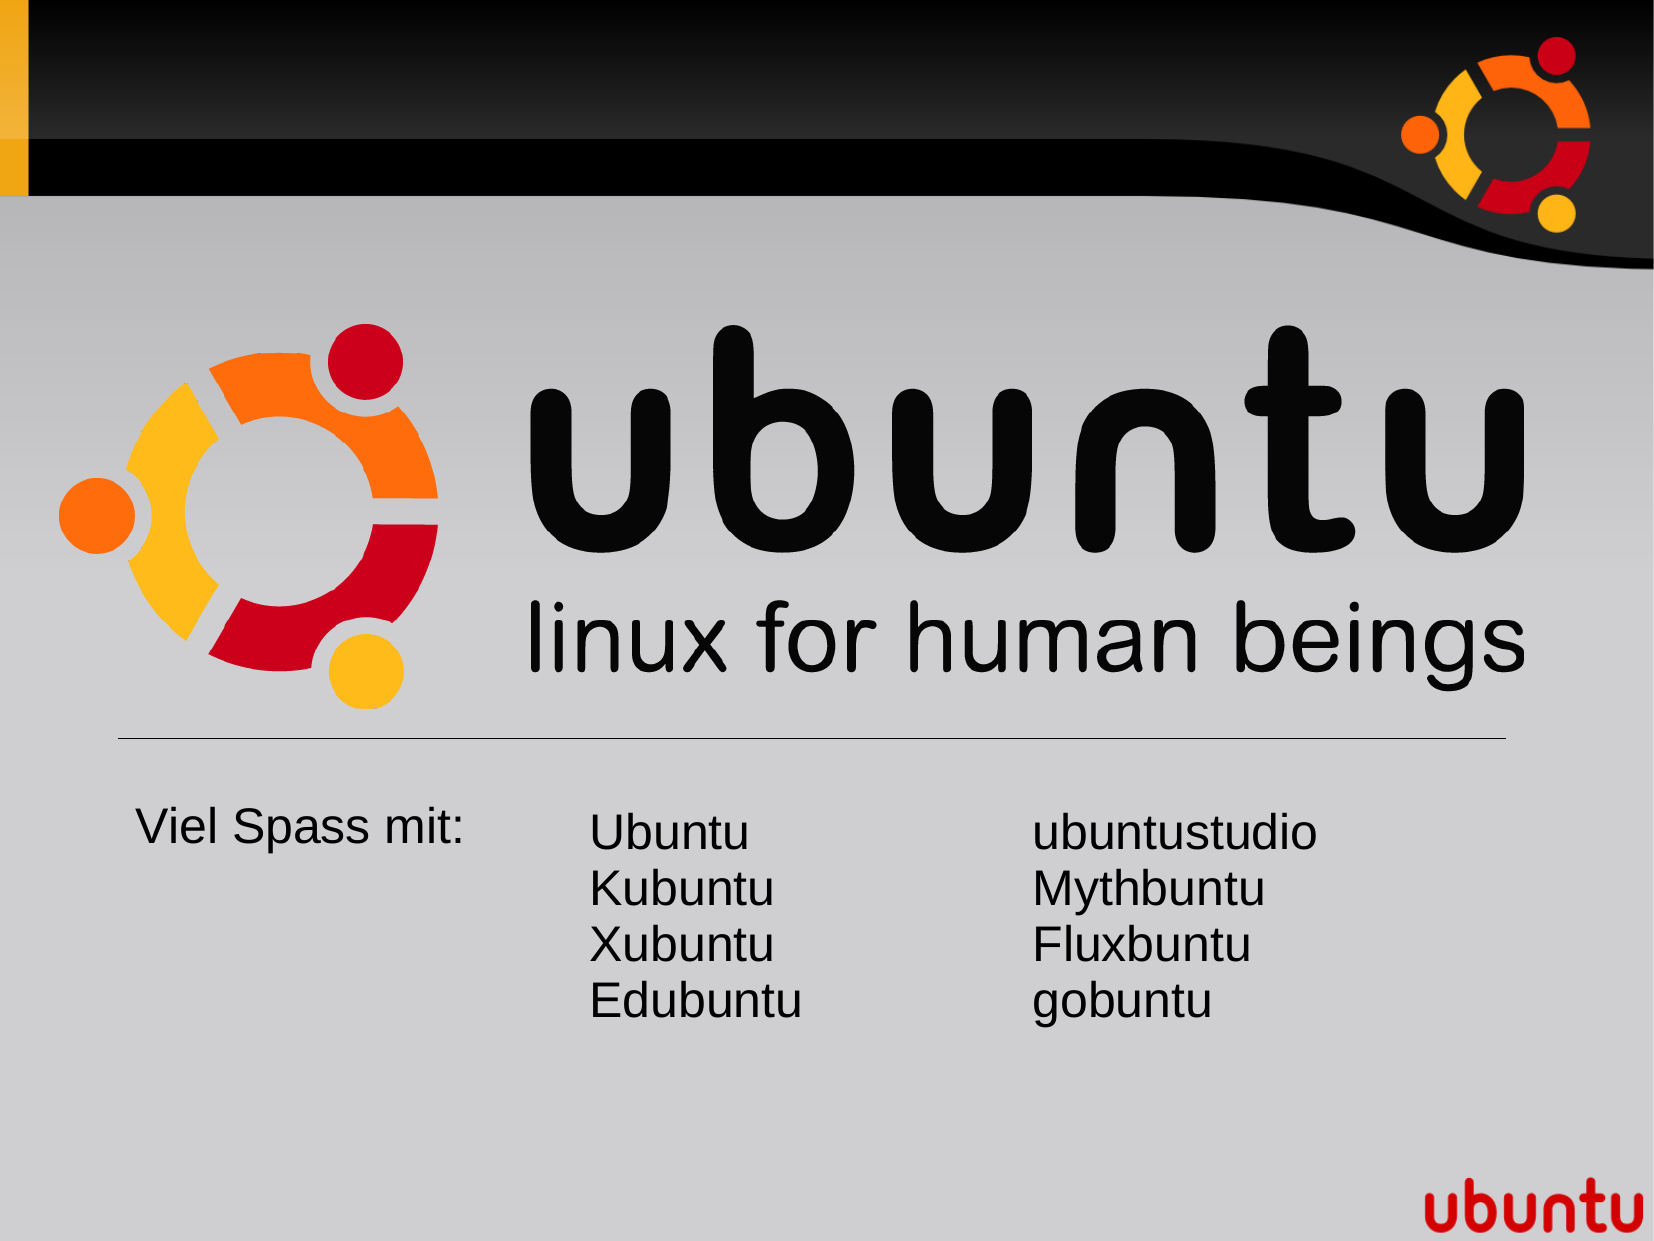

Viel Spass mit:
 Ubuntu
 Kubuntu
 Xubuntu
 Edubuntu
 ubuntustudio
 Mythbuntu
 Fluxbuntu
 gobuntu